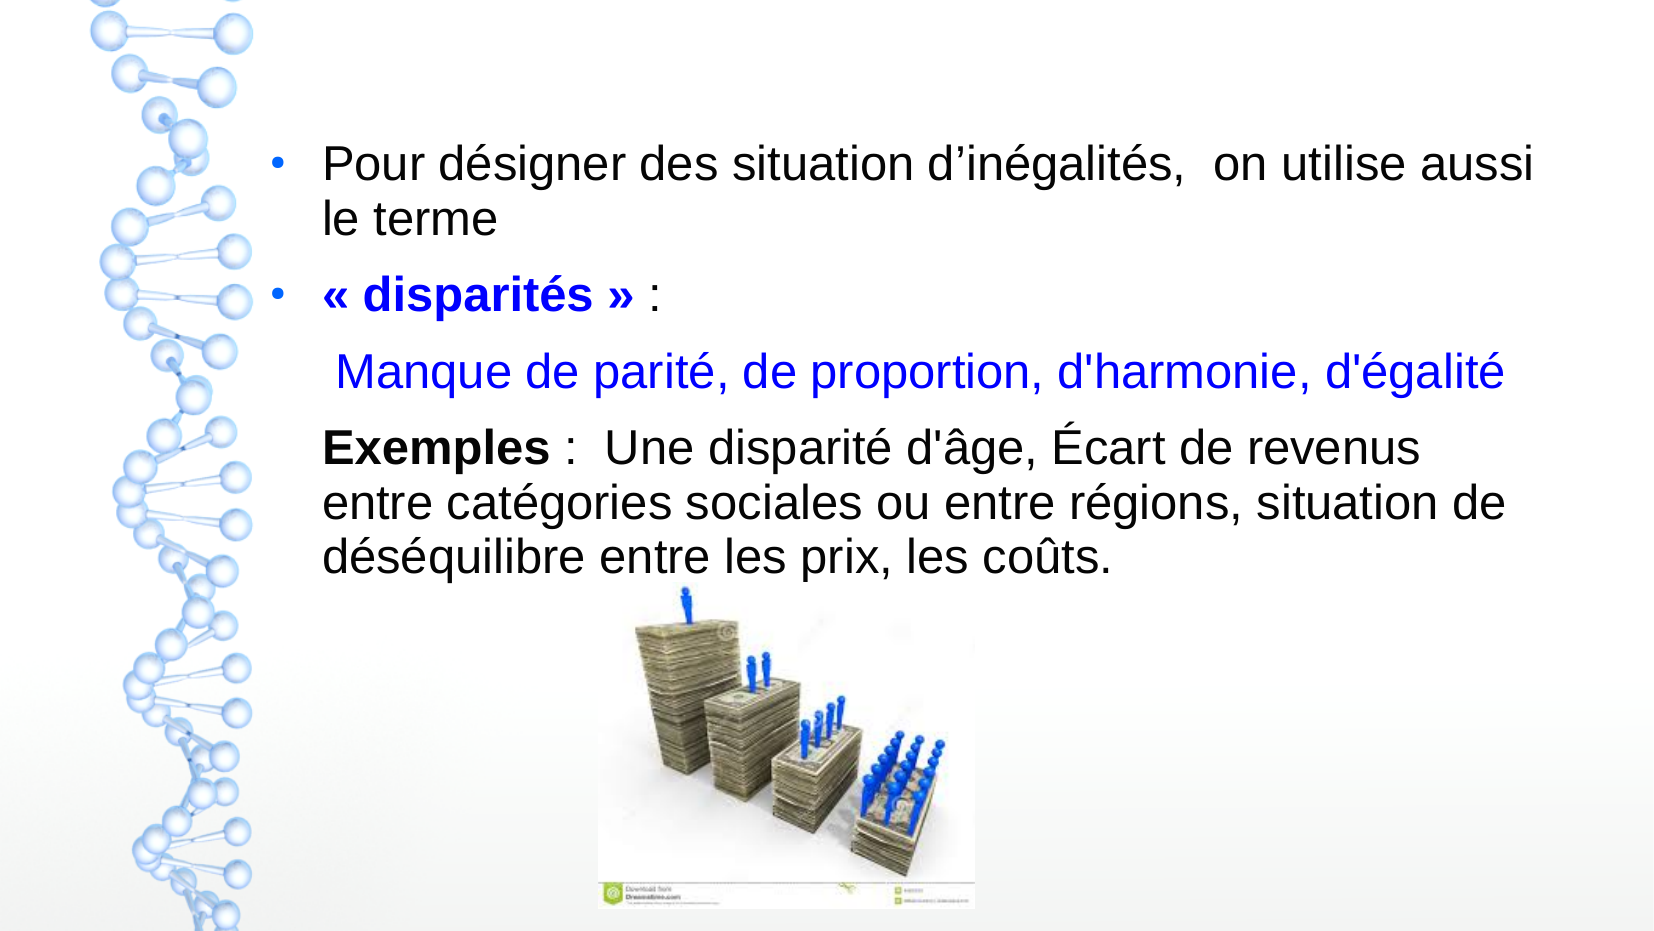

# Pour désigner des situation d’inégalités, on utilise aussi le terme
« disparités » :
 Manque de parité, de proportion, d'harmonie, d'égalité
Exemples : Une disparité d'âge, Écart de revenus entre catégories sociales ou entre régions, situation de déséquilibre entre les prix, les coûts.